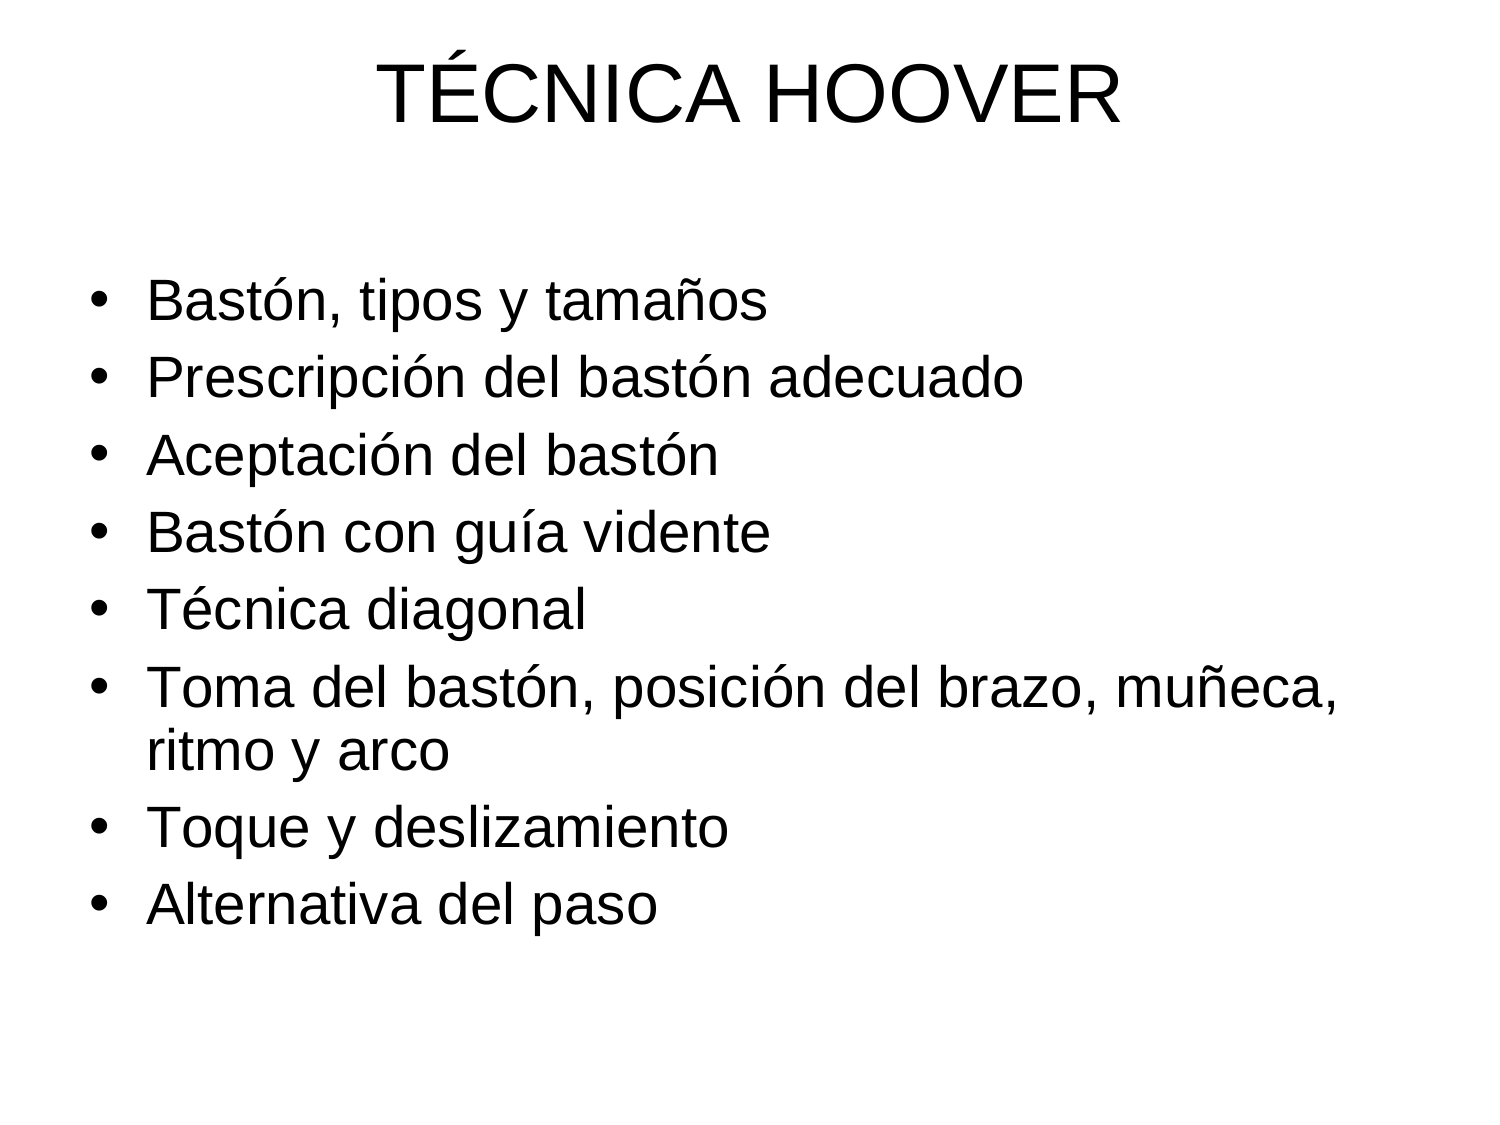

# TÉCNICA HOOVER
Bastón, tipos y tamaños
Prescripción del bastón adecuado
Aceptación del bastón
Bastón con guía vidente
Técnica diagonal
Toma del bastón, posición del brazo, muñeca, ritmo y arco
Toque y deslizamiento
Alternativa del paso